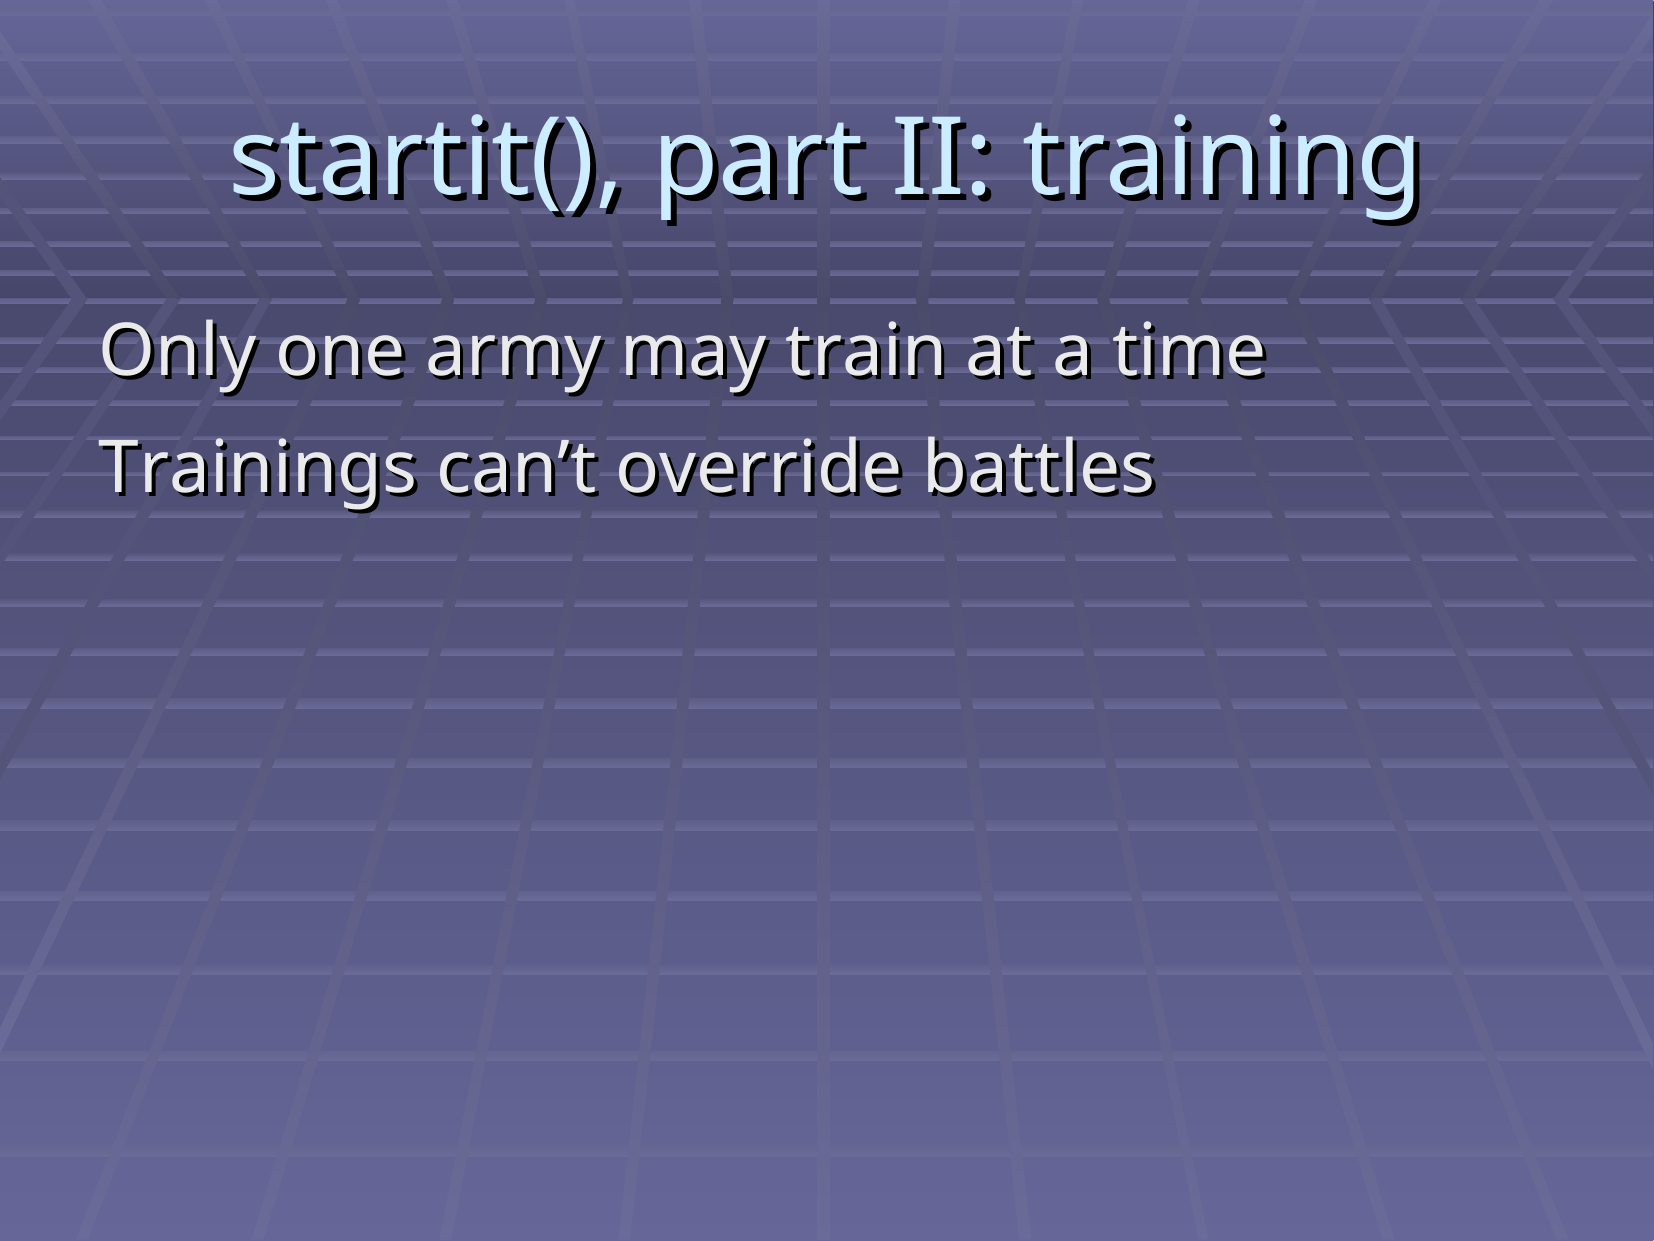

# startit(), part II: training
Only one army may train at a time
Trainings can’t override battles